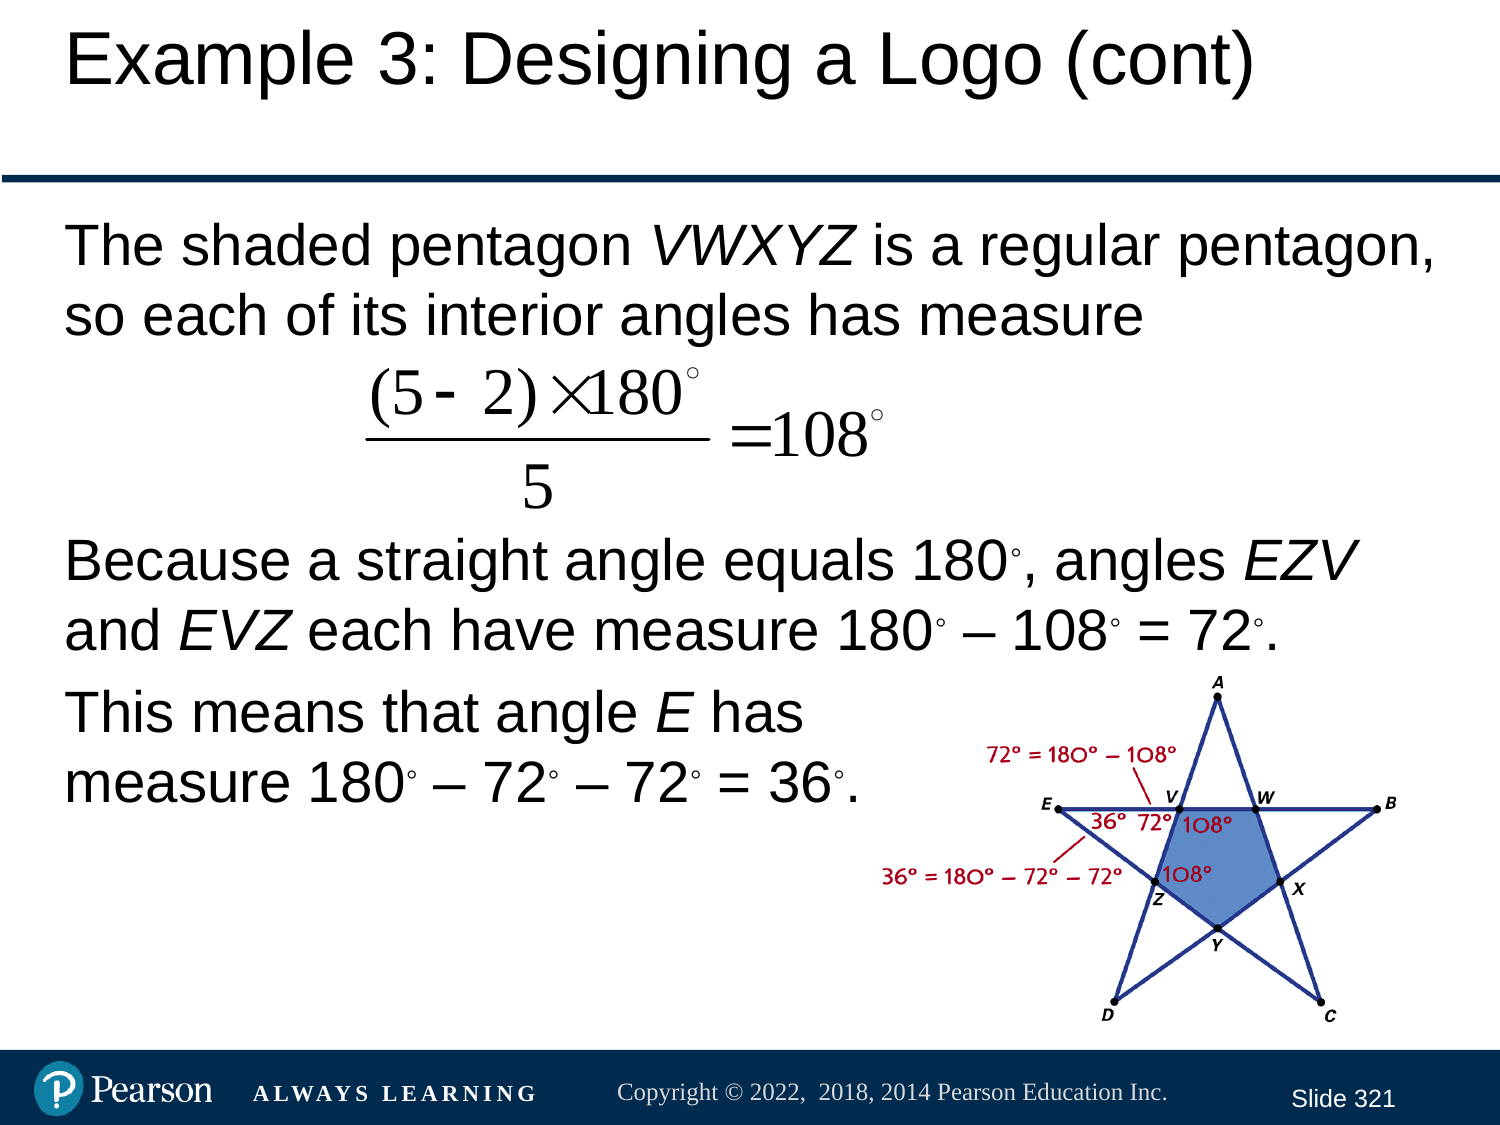

# Example 3: Designing a Logo (cont)
The shaded pentagon VWXYZ is a regular pentagon, so each of its interior angles has measure
Because a straight angle equals 180◦, angles EZV and EVZ each have measure 180◦ – 108◦ = 72◦.
This means that angle E has
measure 180◦ – 72◦ – 72◦ = 36◦.